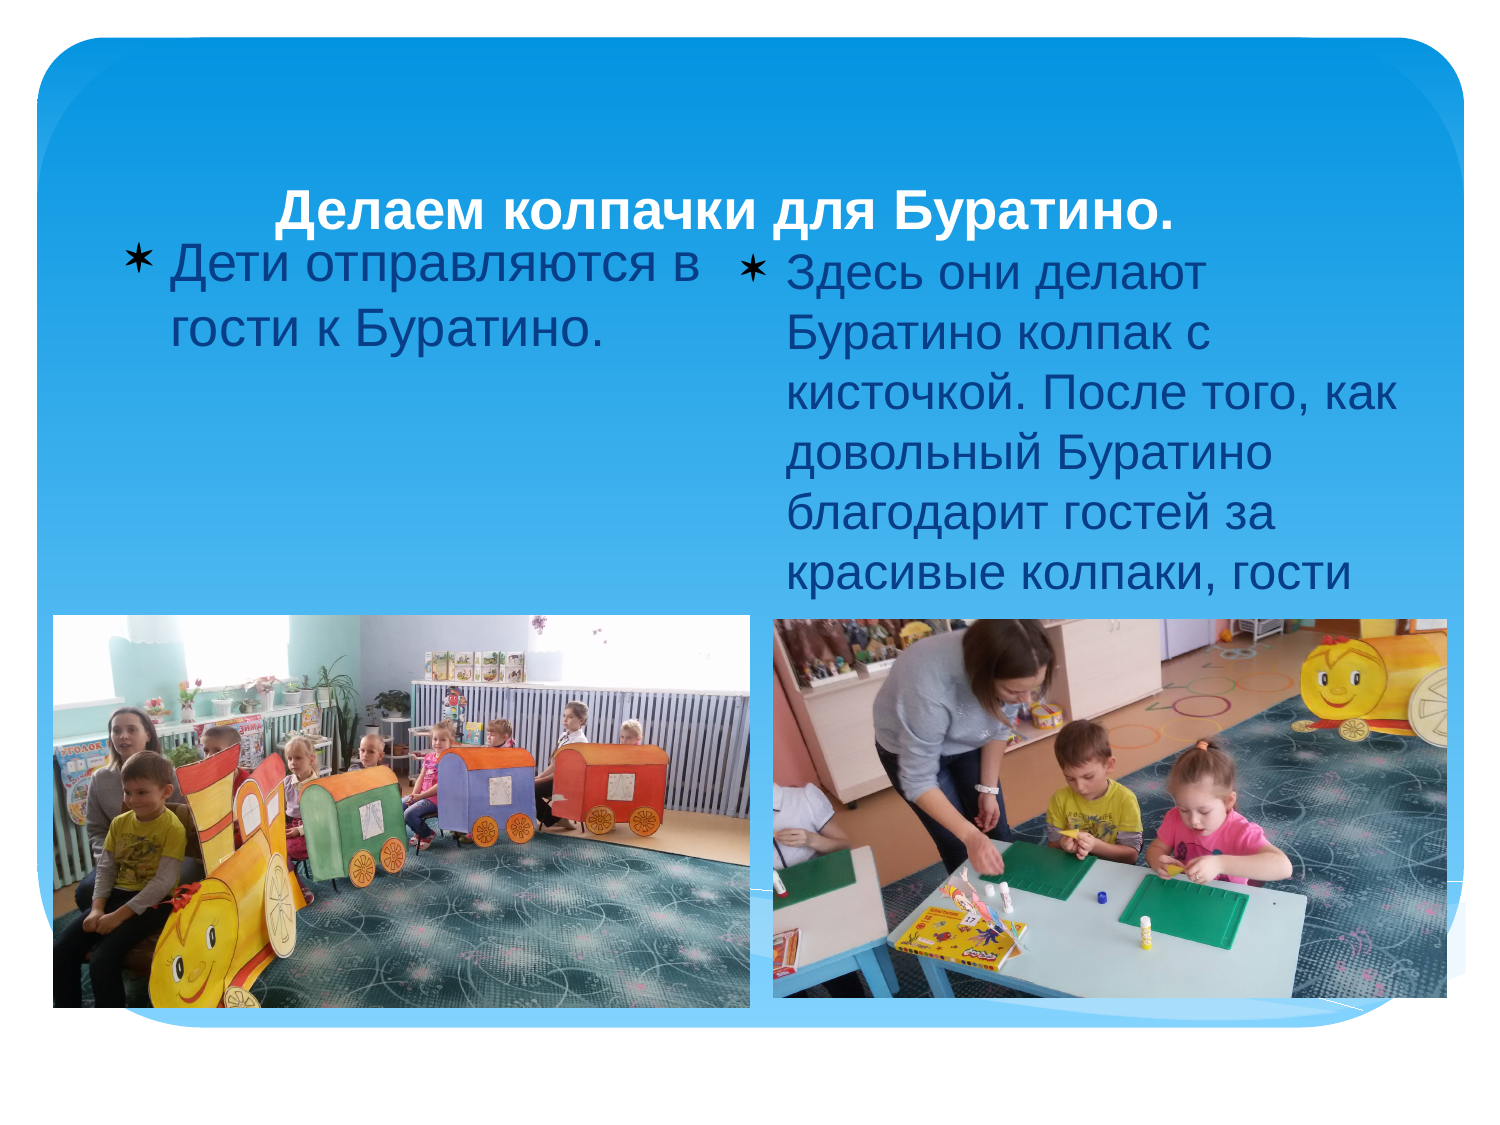

# Делаем колпачки для Буратино.
Дети отправляются в гости к Буратино.
Здесь они делают Буратино колпак с кисточкой. После того, как довольный Буратино благодарит гостей за красивые колпаки, гости отправляются в Математическую страну.